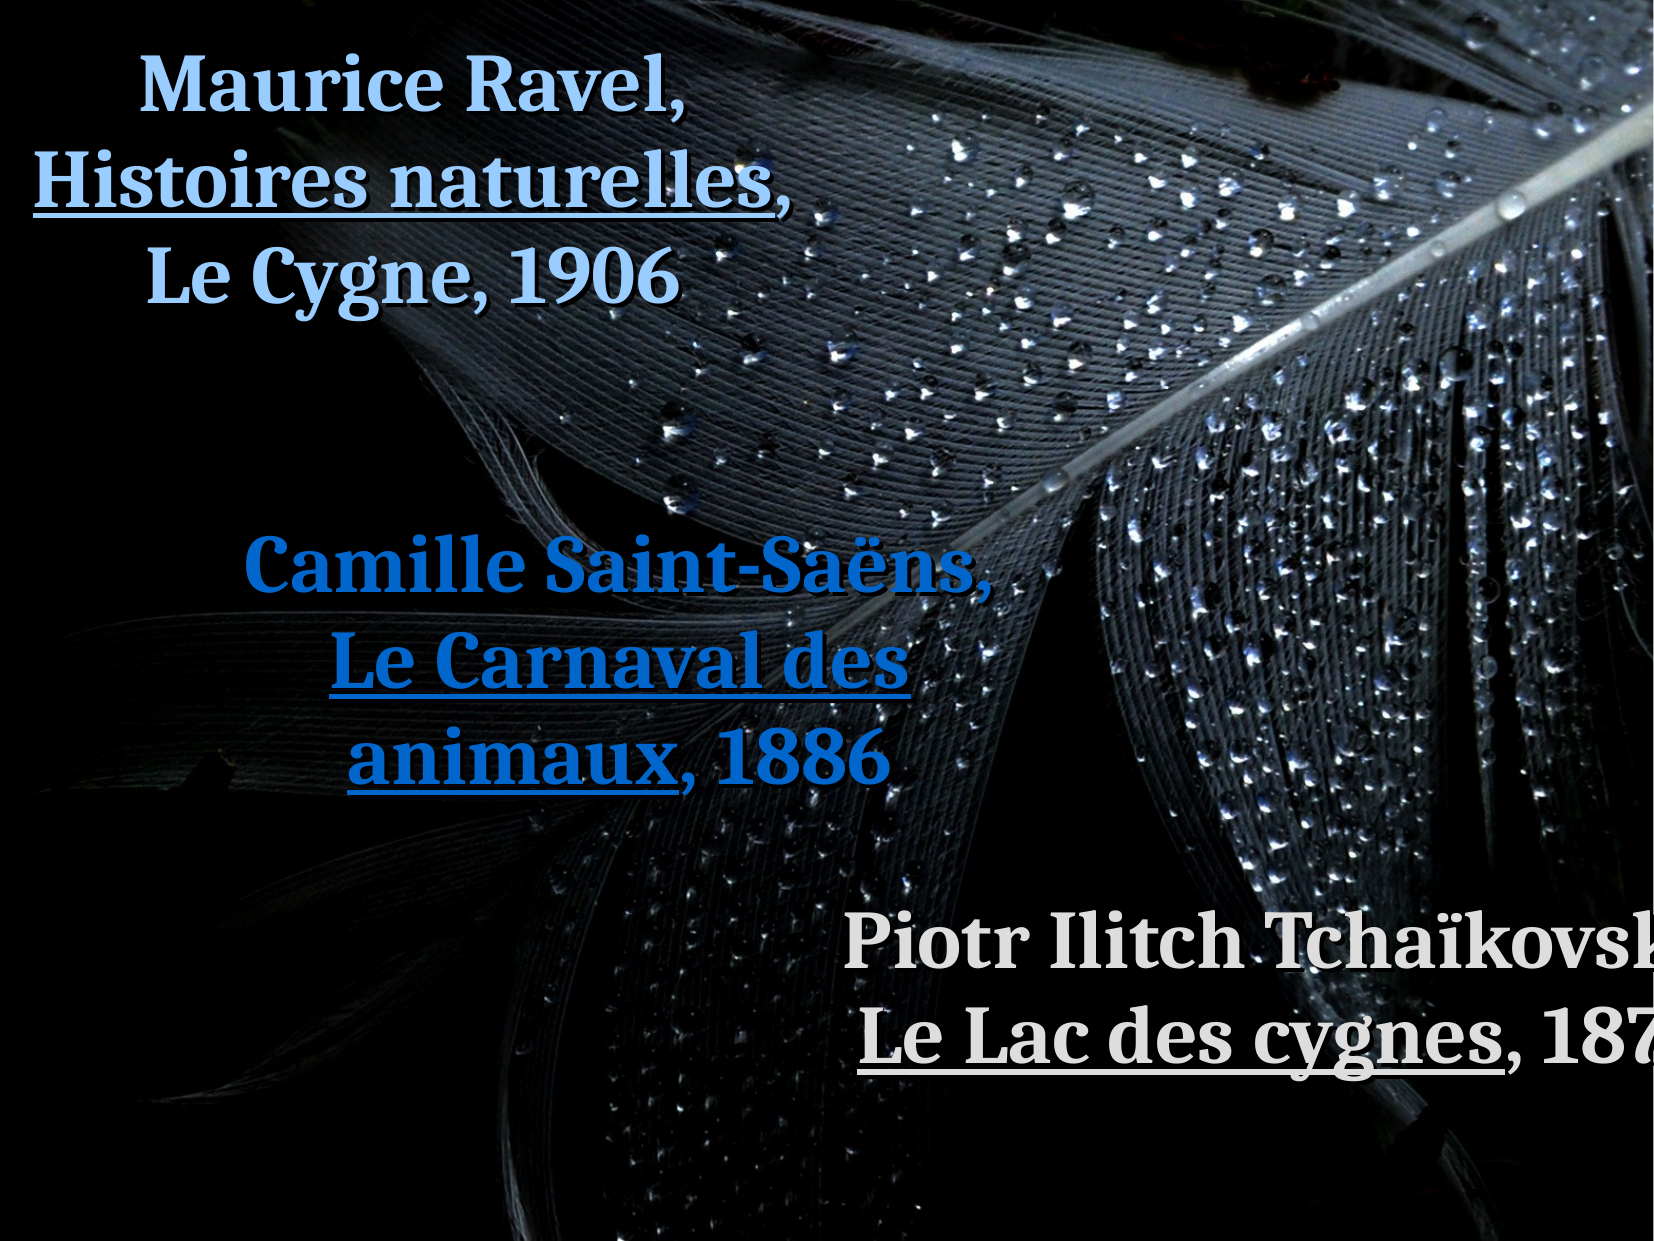

Maurice Ravel, Histoires naturelles, Le Cygne, 1906
Camille Saint-Saëns, Le Carnaval des animaux, 1886
Piotr Ilitch Tchaïkovski,
Le Lac des cygnes, 1875